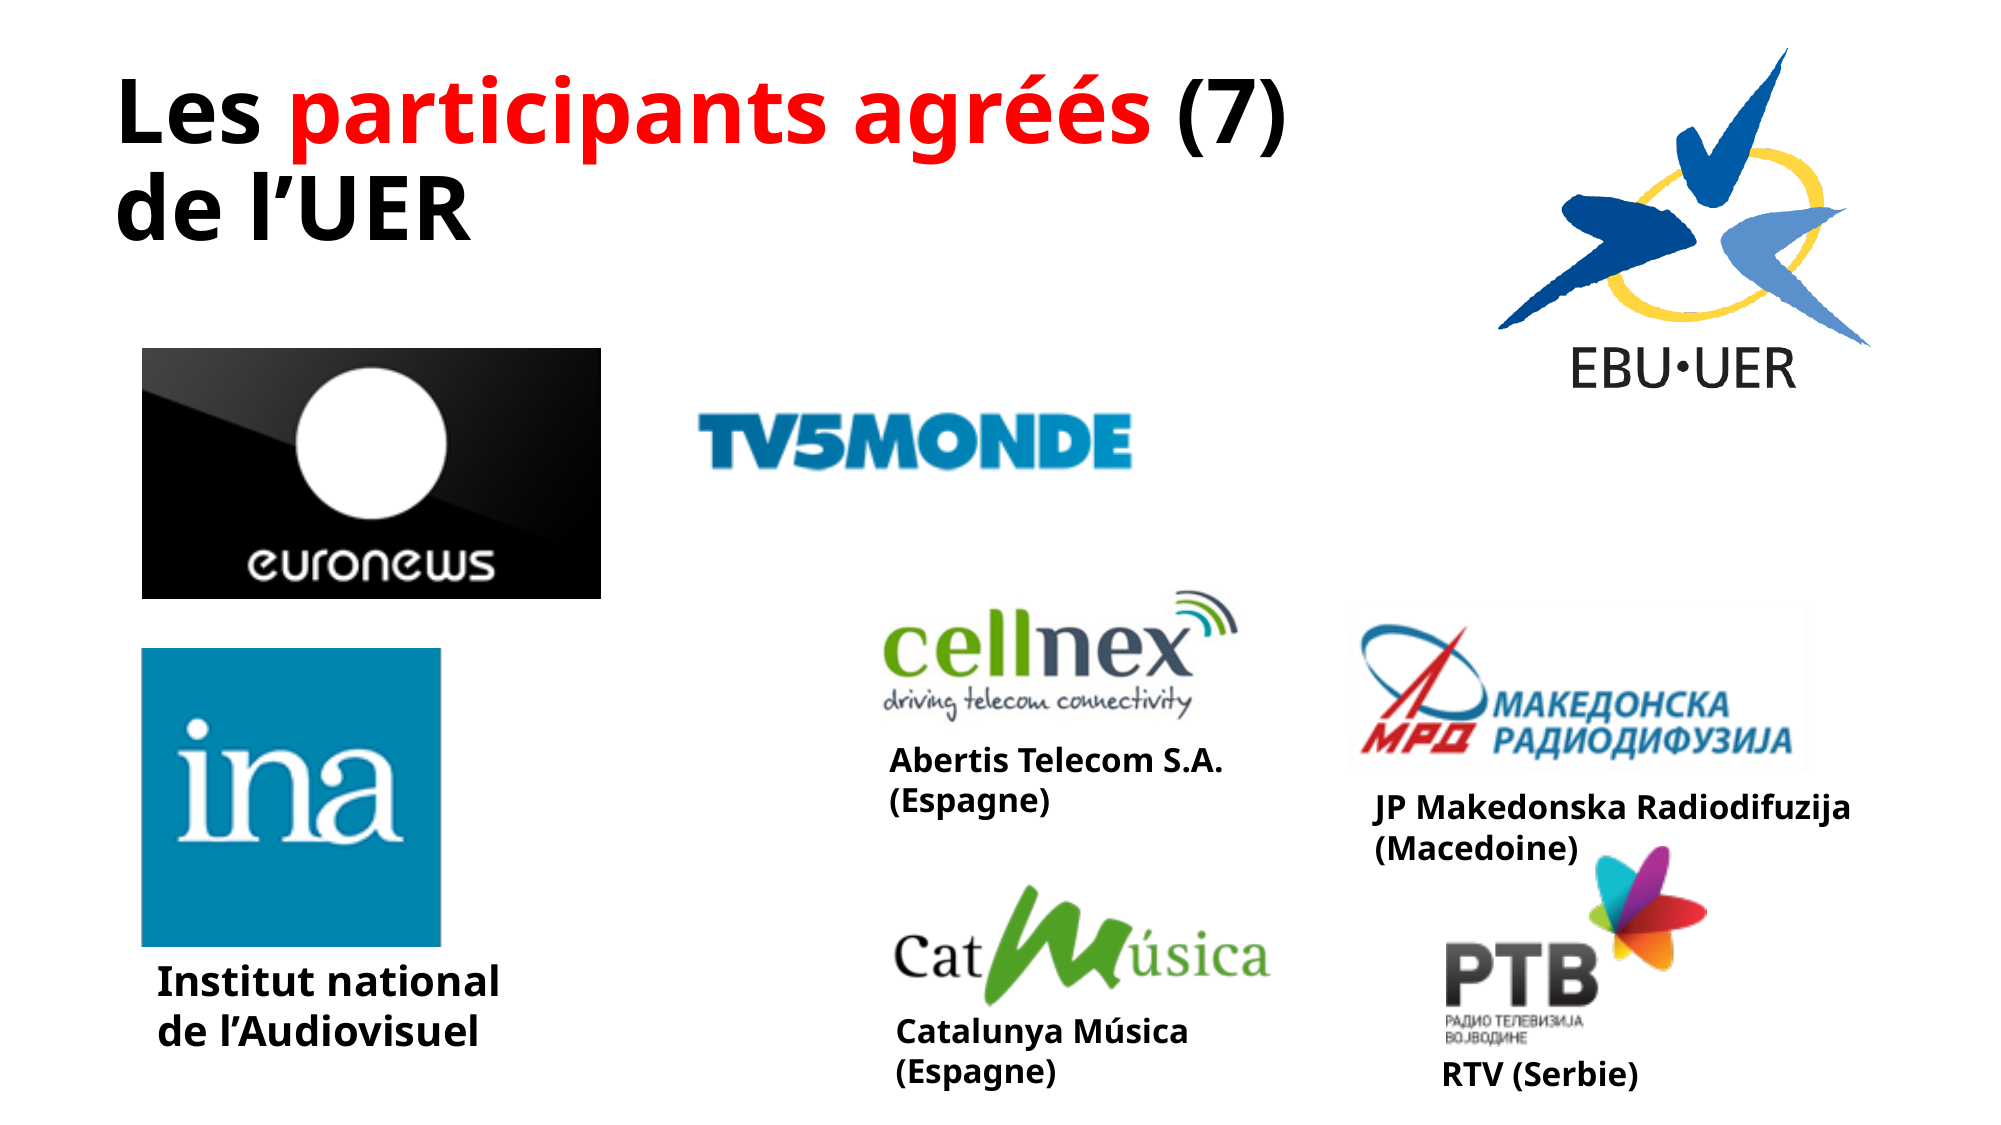

# Les participants agréés (7) de l’UER
Abertis Telecom S.A.
(Espagne)
JP Makedonska Radiodifuzija
(Macedoine)
Institut national
de l’Audiovisuel
Catalunya Música
(Espagne)
RTV (Serbie)